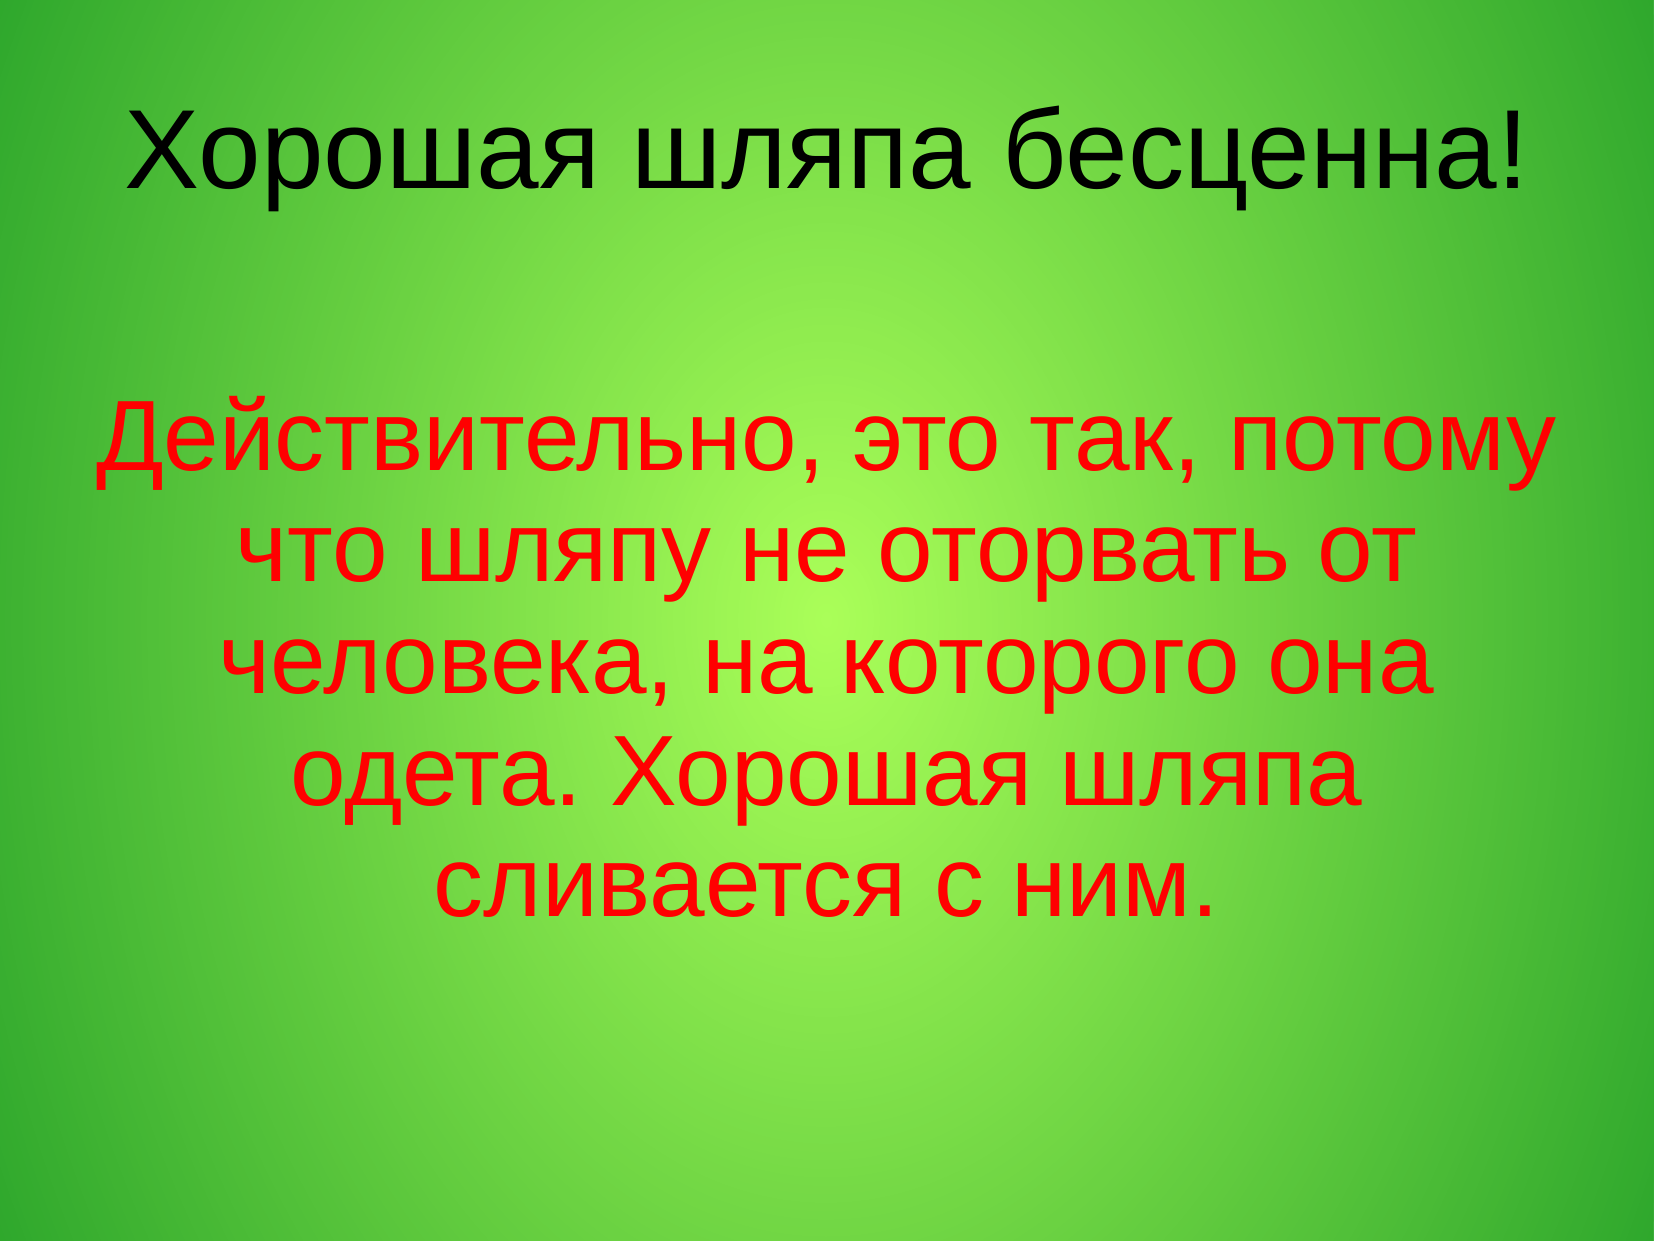

# Хорошая шляпа бесценна!
Действительно, это так, потому что шляпу не оторвать от человека, на которого она одета. Хорошая шляпа сливается с ним.